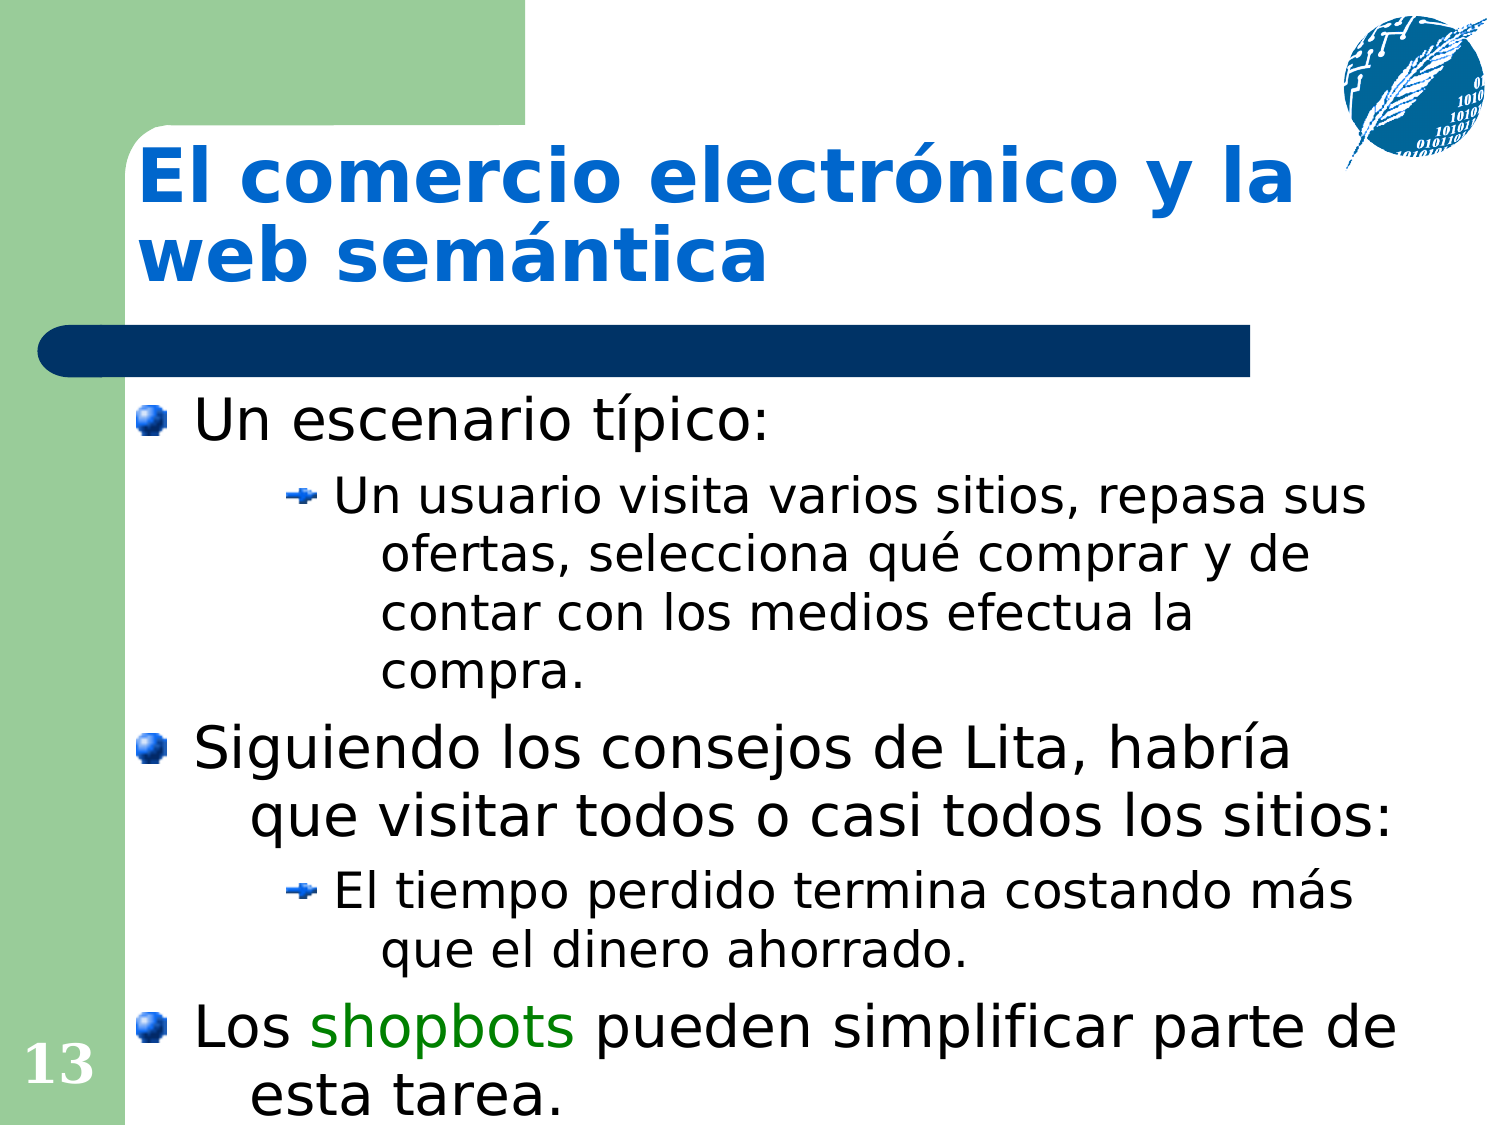

# El comercio electrónico y la web semántica
Un escenario típico:
Un usuario visita varios sitios, repasa sus ofertas, selecciona qué comprar y de contar con los medios efectua la compra.
Siguiendo los consejos de Lita, habría que visitar todos o casi todos los sitios:
El tiempo perdido termina costando más que el dinero ahorrado.
Los shopbots pueden simplificar parte de esta tarea.
13